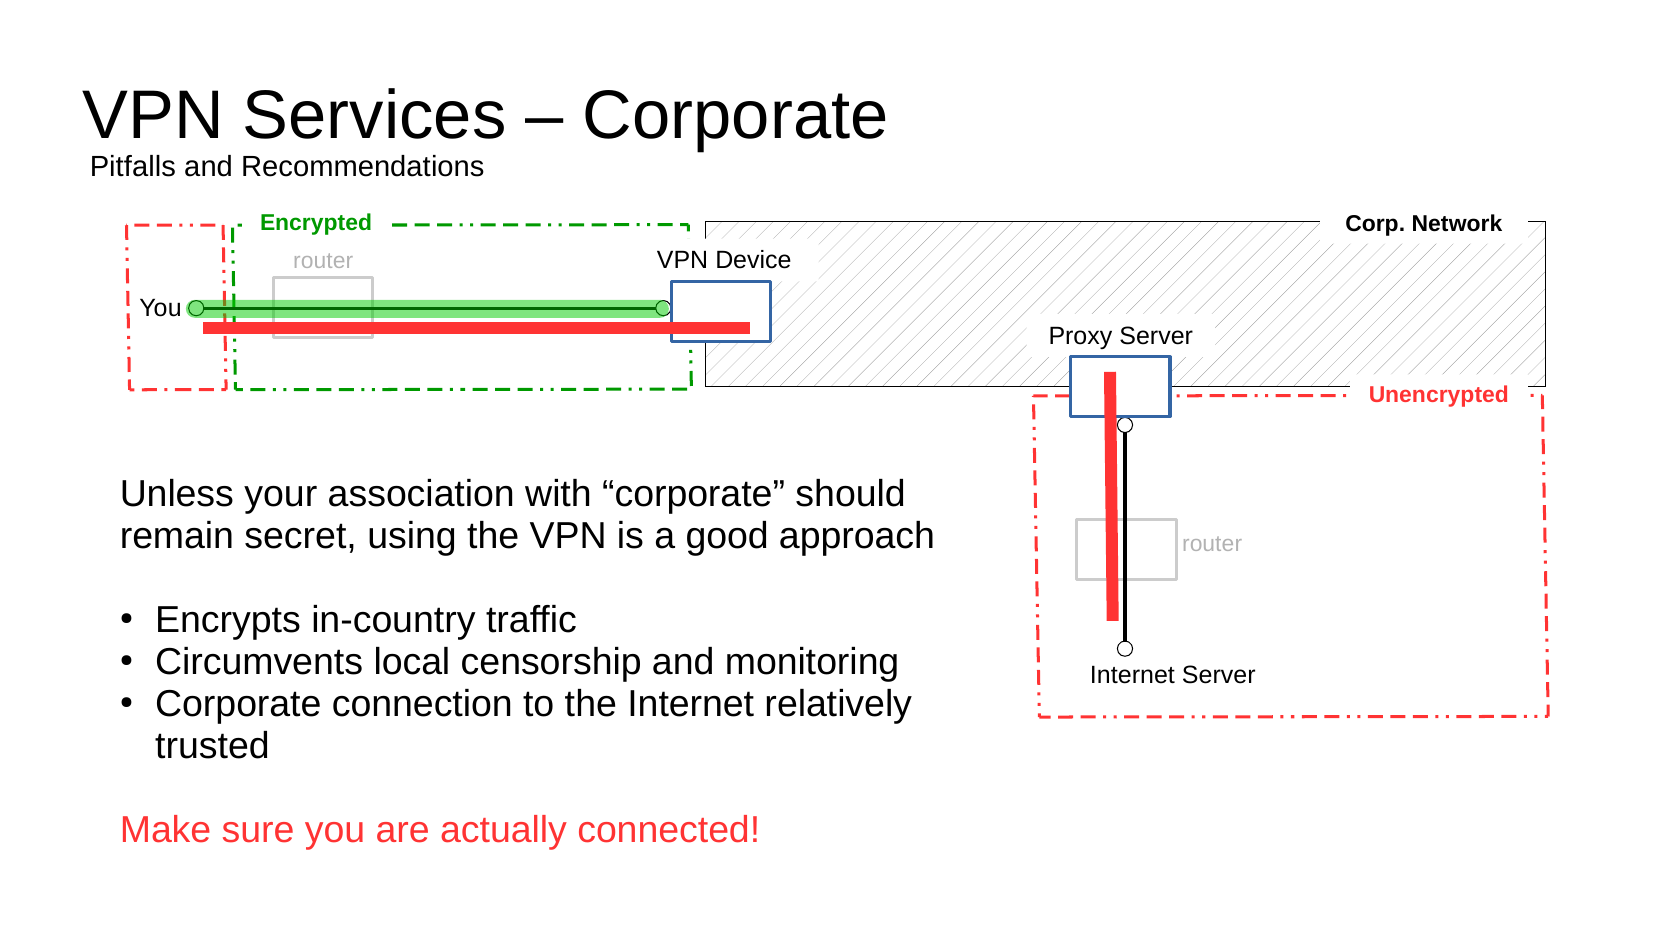

# VPN Services – Corporate
Pitfalls and Recommendations
Encrypted
Corp. Network
VPN Device
router
You
Proxy Server
Unencrypted
Unless your association with “corporate” should remain secret, using the VPN is a good approach
Encrypts in-country traffic
Circumvents local censorship and monitoring
Corporate connection to the Internet relatively trusted
Make sure you are actually connected!
router
Internet Server